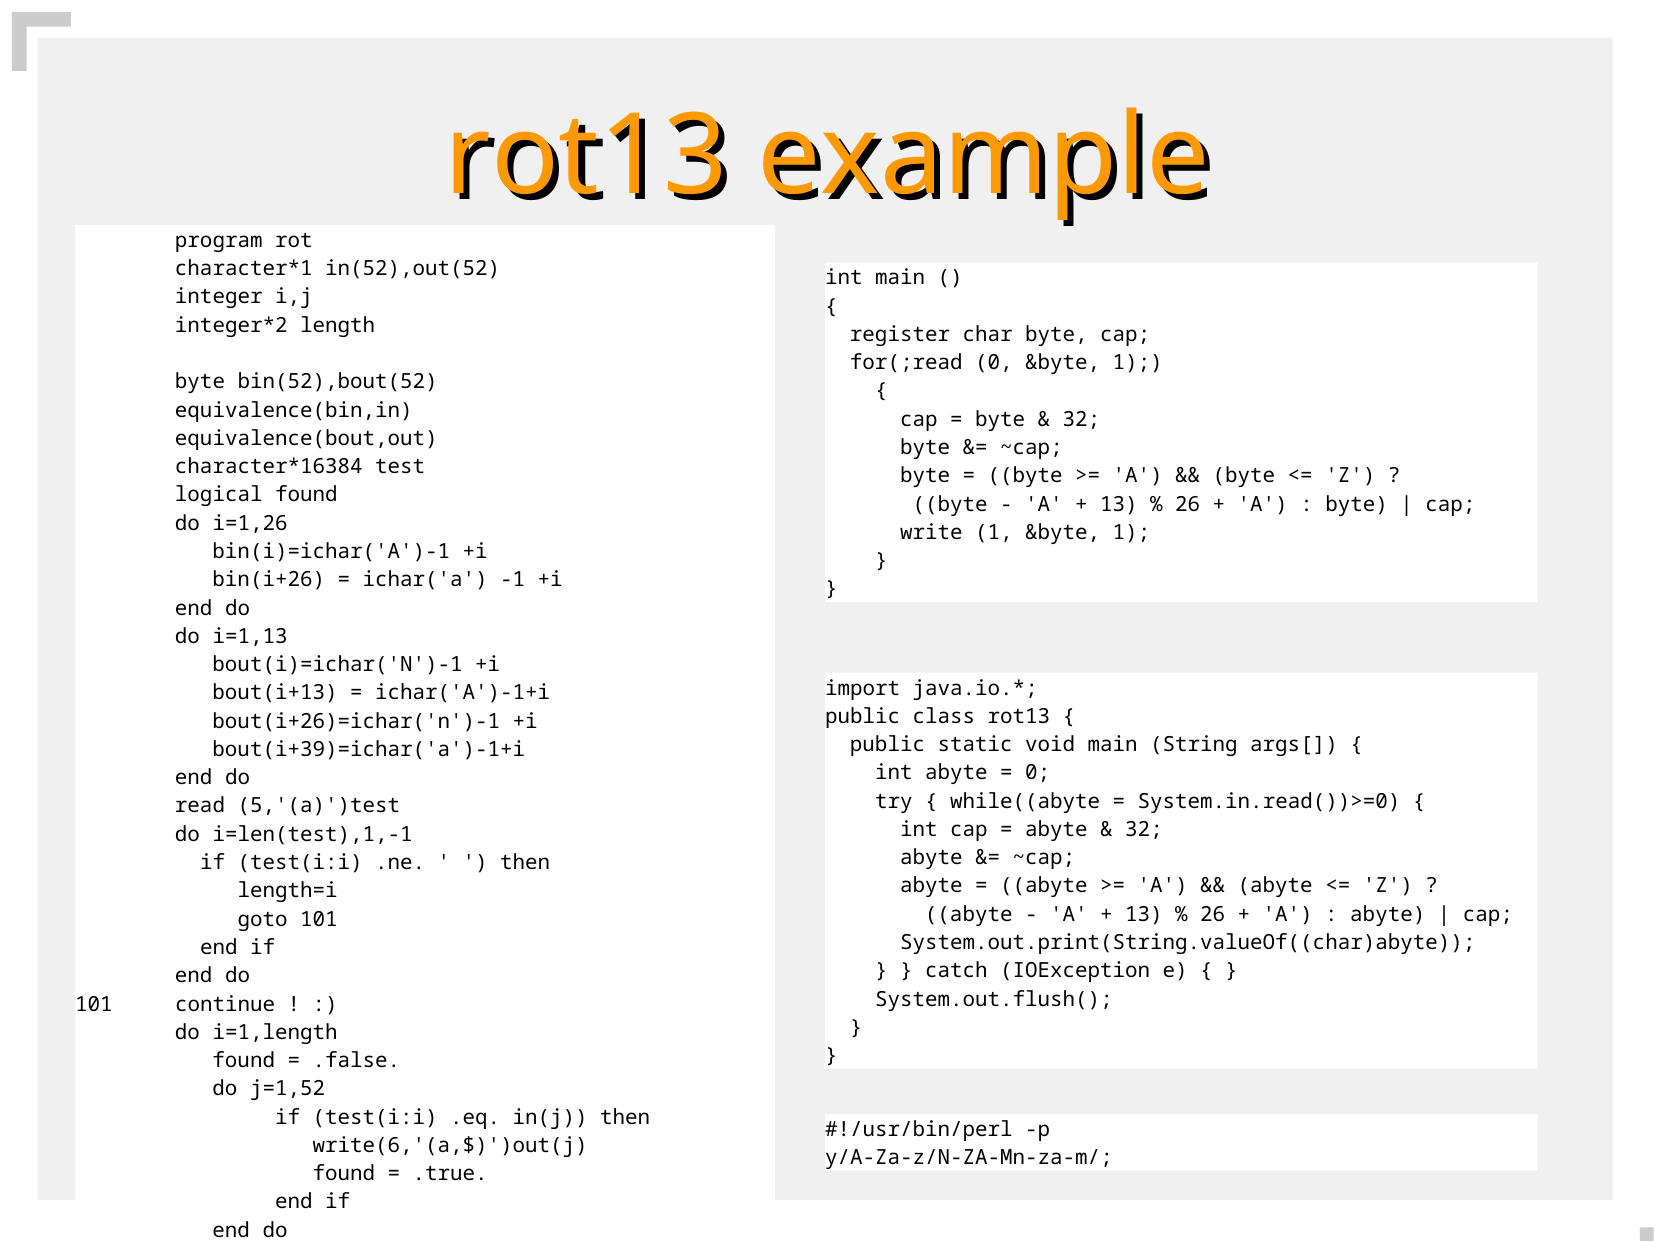

# rot13 example
 program rot
 character*1 in(52),out(52)
 integer i,j
 integer*2 length
 byte bin(52),bout(52)
 equivalence(bin,in)
 equivalence(bout,out)
 character*16384 test
 logical found
 do i=1,26
 bin(i)=ichar('A')-1 +i
 bin(i+26) = ichar('a') -1 +i
 end do
 do i=1,13
 bout(i)=ichar('N')-1 +i
 bout(i+13) = ichar('A')-1+i
 bout(i+26)=ichar('n')-1 +i
 bout(i+39)=ichar('a')-1+i
 end do
 read (5,'(a)')test
 do i=len(test),1,-1
 if (test(i:i) .ne. ' ') then
 length=i
 goto 101
 end if
 end do
101 continue ! :)
 do i=1,length
 found = .false.
 do j=1,52
 if (test(i:i) .eq. in(j)) then
 write(6,'(a,$)')out(j)
 found = .true.
 end if
 end do
 if (.not. found) write(6,'(a,$)')test(i:i)
 end do
 write(6,'(1x)')
 end
int main ()
{
 register char byte, cap;
 for(;read (0, &byte, 1);)
 {
 cap = byte & 32;
 byte &= ~cap;
 byte = ((byte >= 'A') && (byte <= 'Z') ?
 ((byte - 'A' + 13) % 26 + 'A') : byte) | cap;
 write (1, &byte, 1);
 }
}
import java.io.*;
public class rot13 {
 public static void main (String args[]) {
 int abyte = 0;
 try { while((abyte = System.in.read())>=0) {
 int cap = abyte & 32;
 abyte &= ~cap;
 abyte = ((abyte >= 'A') && (abyte <= 'Z') ?
 ((abyte - 'A' + 13) % 26 + 'A') : abyte) | cap;
 System.out.print(String.valueOf((char)abyte));
 } } catch (IOException e) { }
 System.out.flush();
 }
}
#!/usr/bin/perl -p
y/A-Za-z/N-ZA-Mn-za-m/;